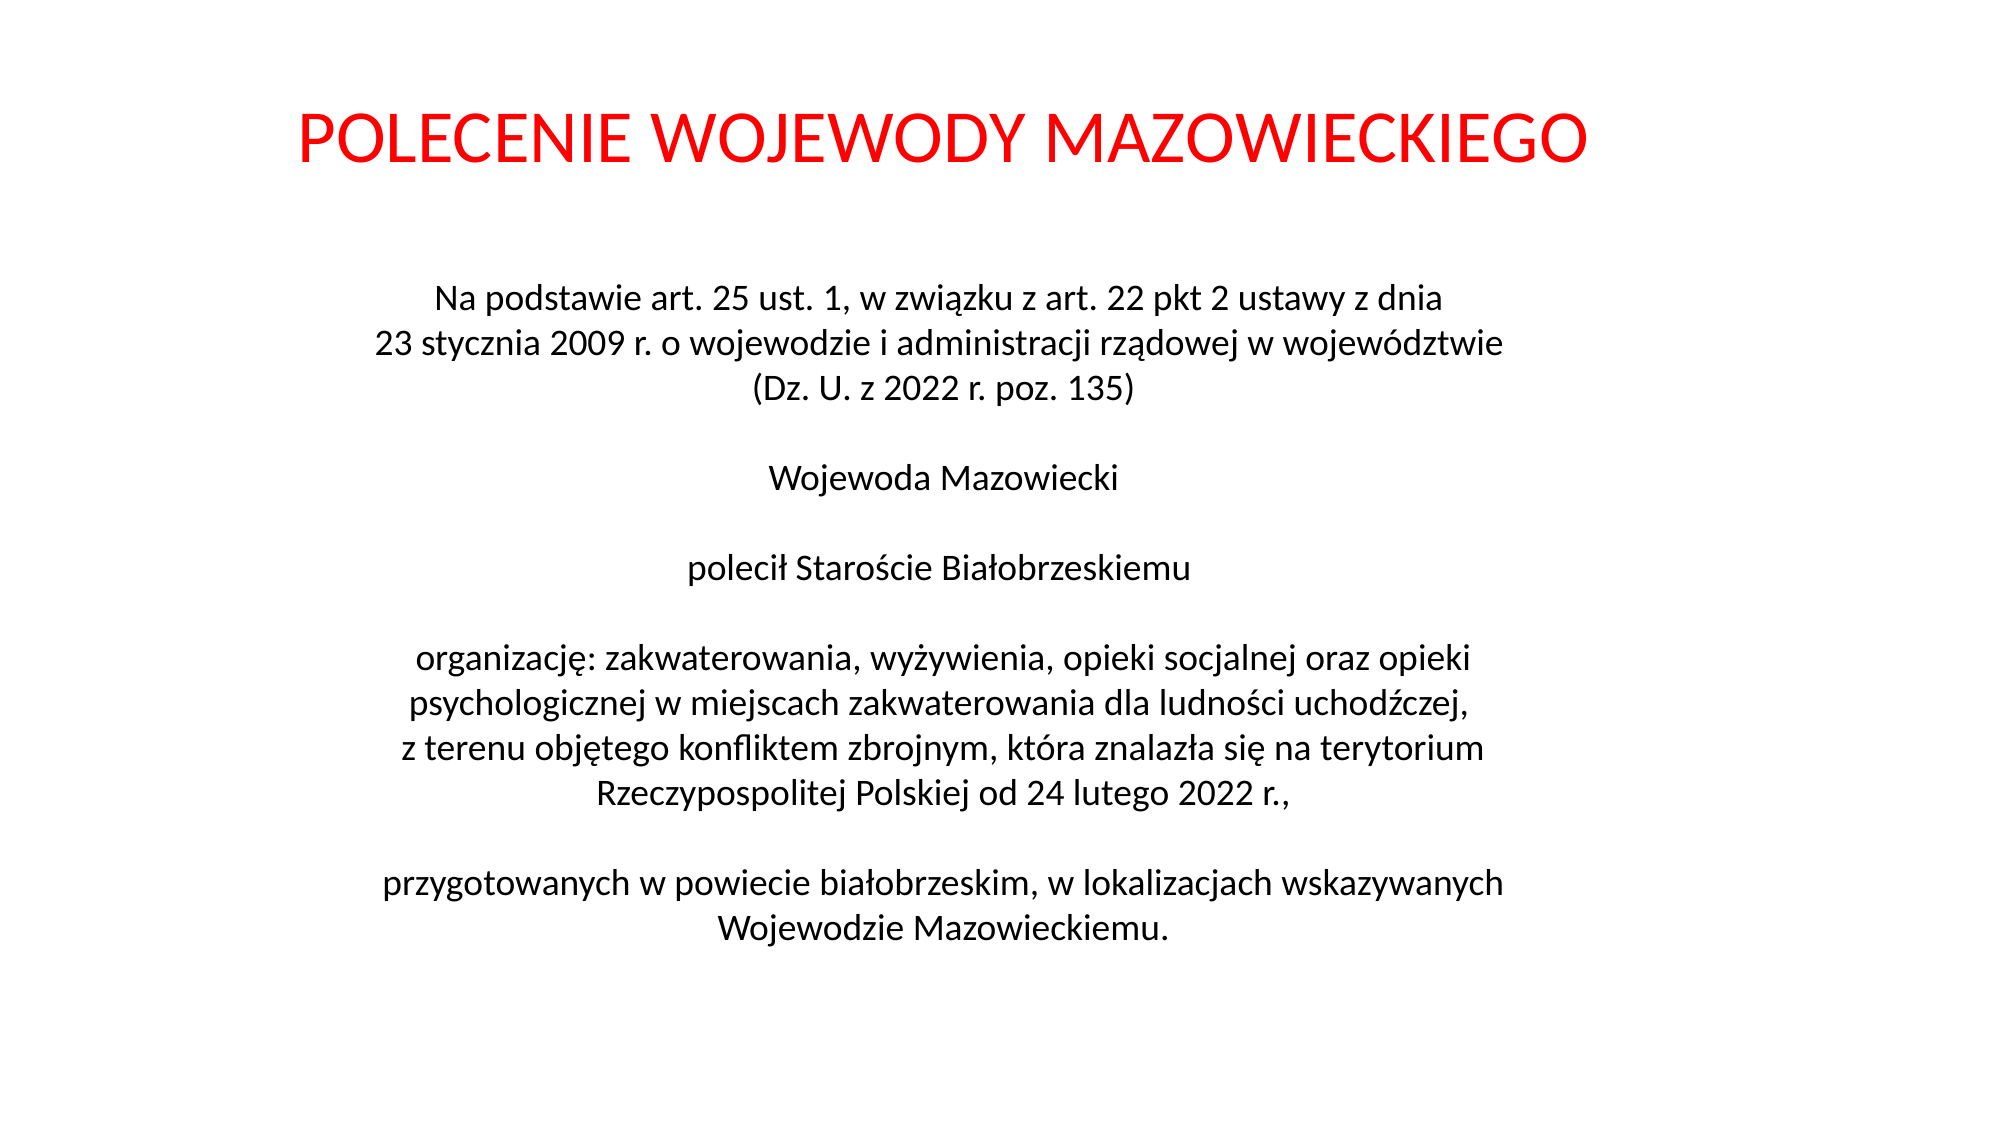

POLECENIE WOJEWODY MAZOWIECKIEGO
Na podstawie art. 25 ust. 1, w związku z art. 22 pkt 2 ustawy z dnia
23 stycznia 2009 r. o wojewodzie i administracji rządowej w województwie
(Dz. U. z 2022 r. poz. 135)
Wojewoda Mazowiecki
polecił Staroście Białobrzeskiemu
organizację: zakwaterowania, wyżywienia, opieki socjalnej oraz opieki psychologicznej w miejscach zakwaterowania dla ludności uchodźczej,
z terenu objętego konfliktem zbrojnym, która znalazła się na terytorium Rzeczypospolitej Polskiej od 24 lutego 2022 r.,
przygotowanych w powiecie białobrzeskim, w lokalizacjach wskazywanych Wojewodzie Mazowieckiemu.